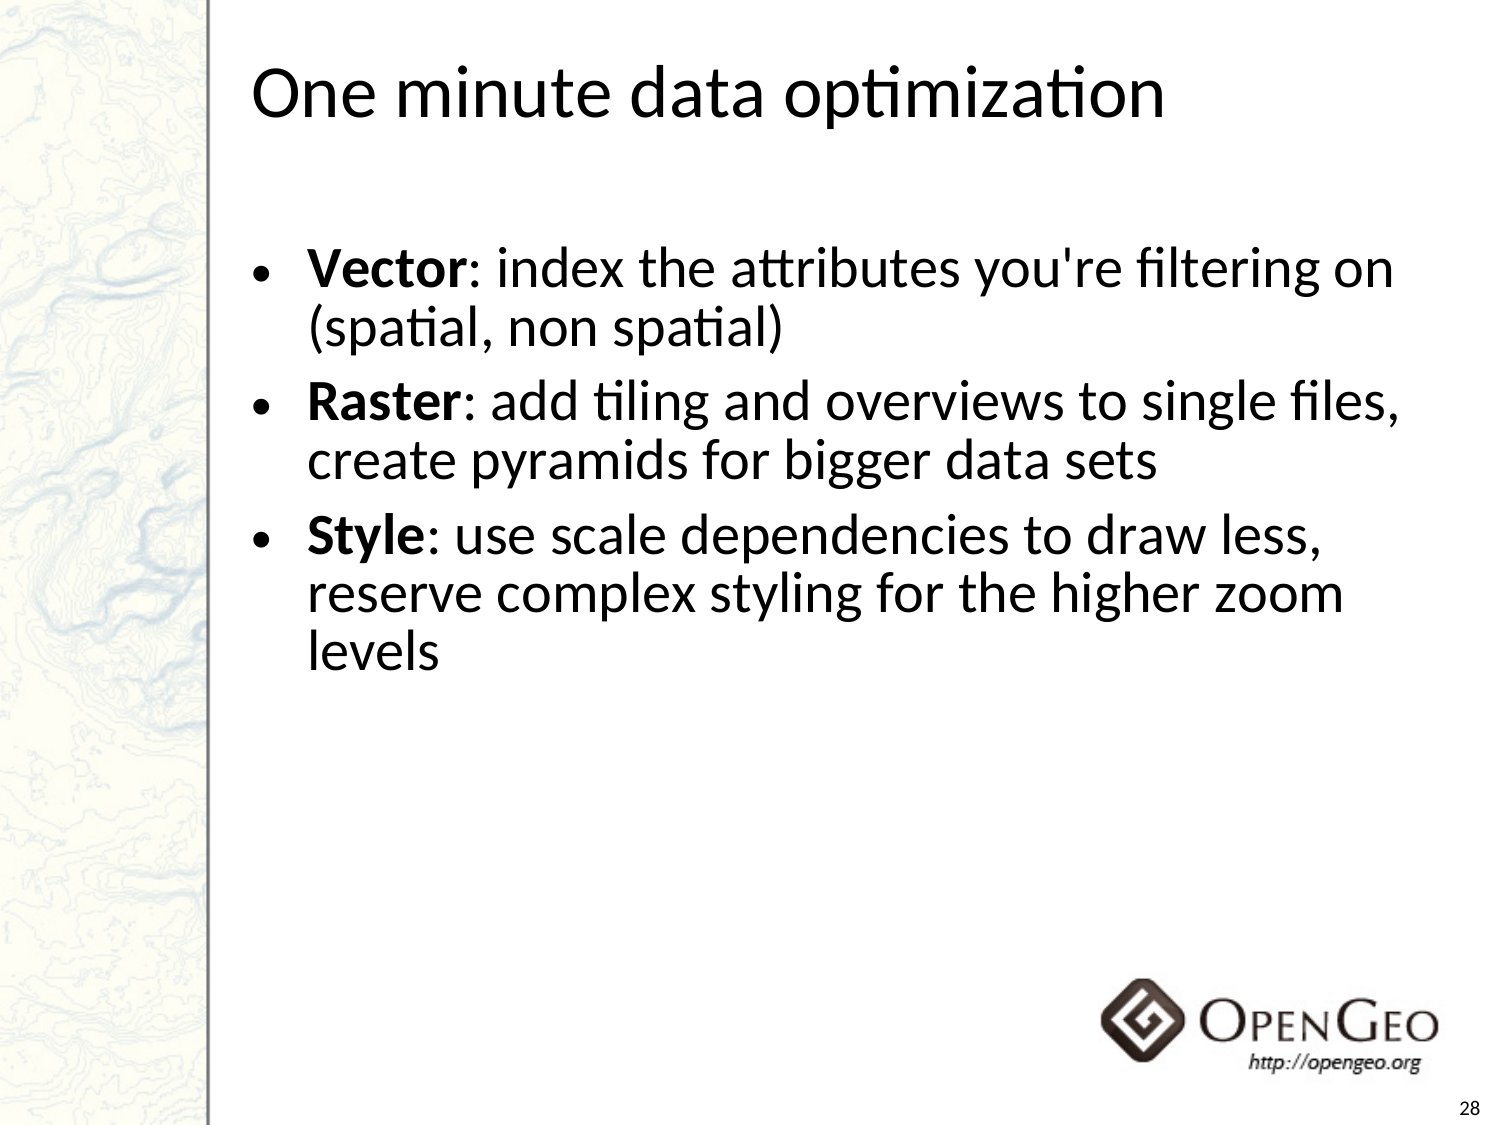

# One minute data optimization
Vector: index the attributes you're filtering on (spatial, non spatial)
Raster: add tiling and overviews to single files, create pyramids for bigger data sets
Style: use scale dependencies to draw less, reserve complex styling for the higher zoom levels